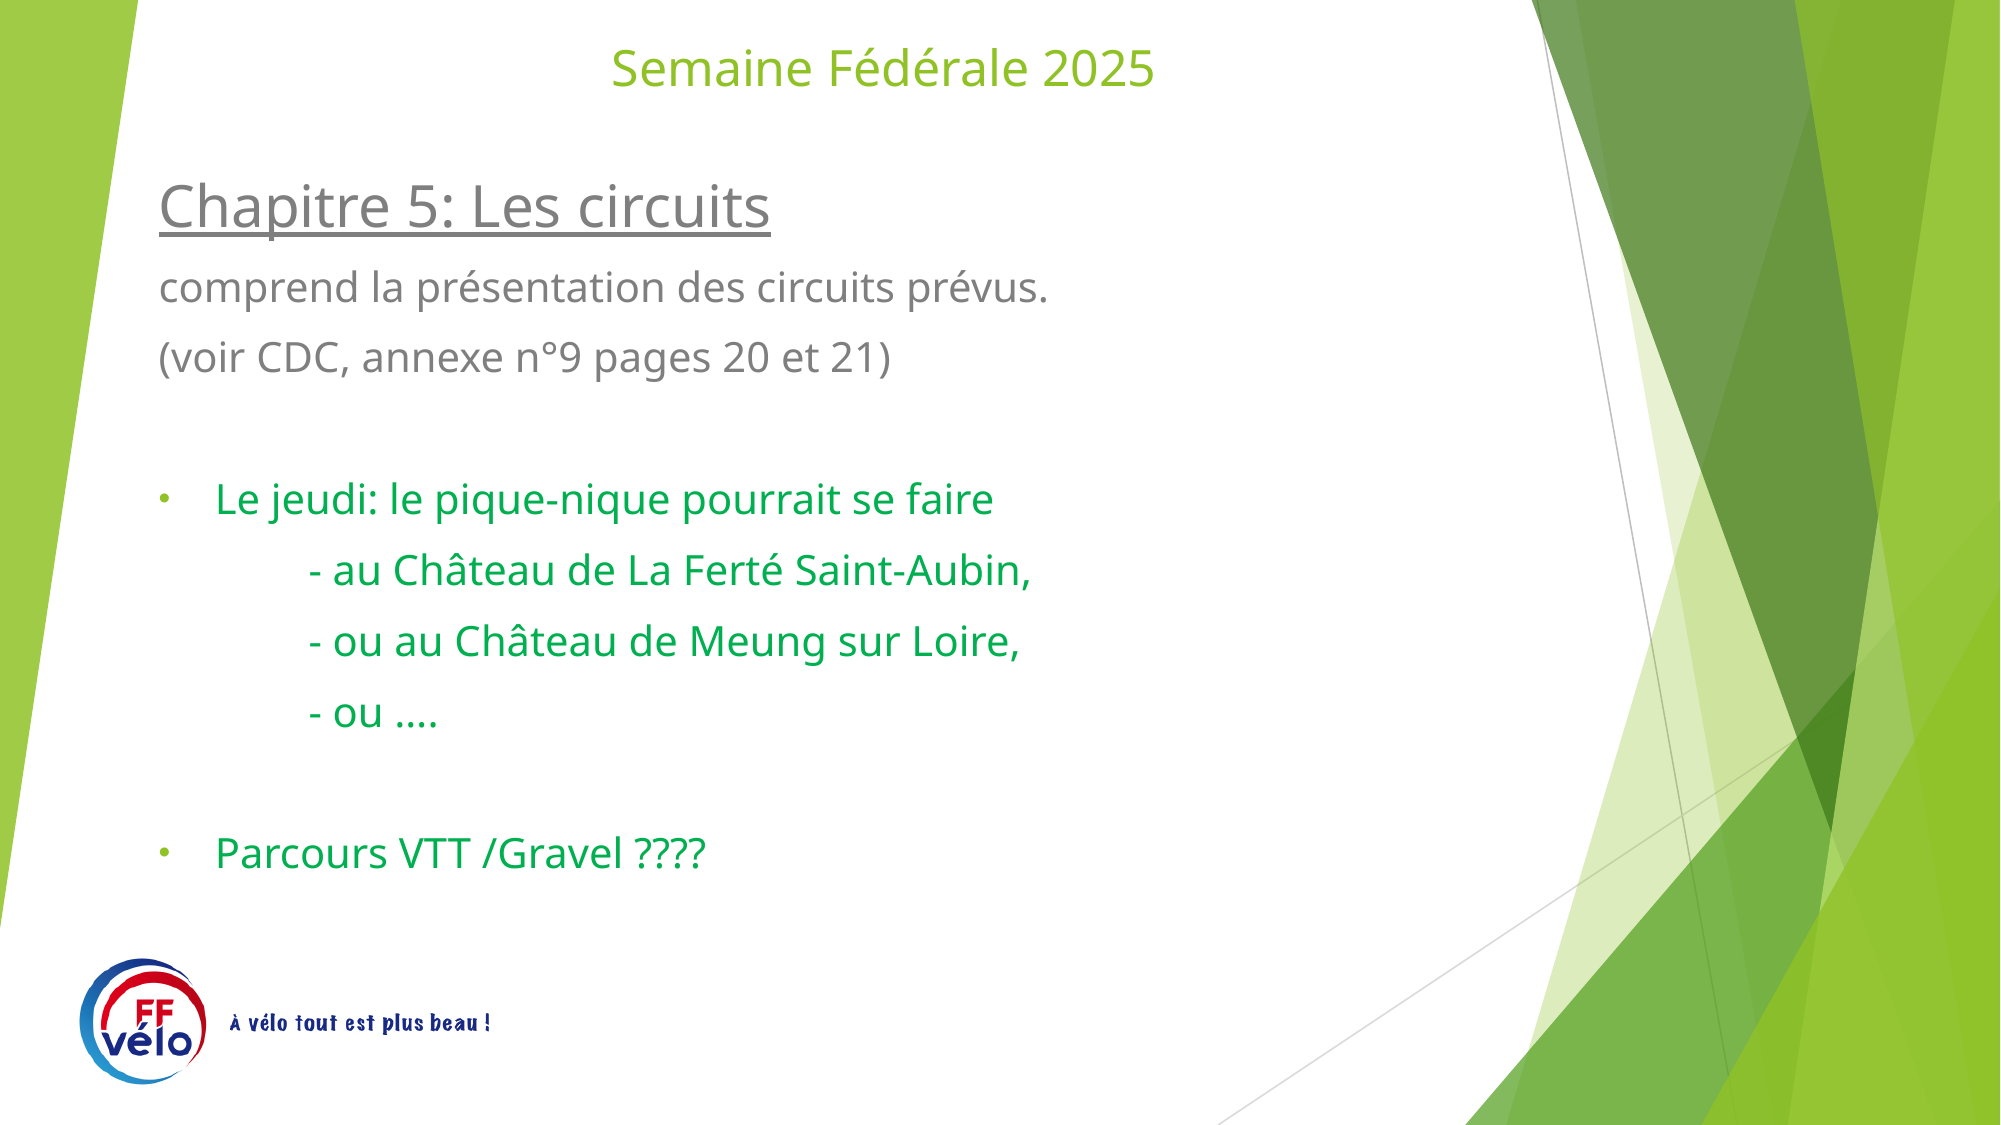

# Semaine Fédérale 2025
Chapitre 5: Les circuits
comprend la présentation des circuits prévus.
(voir CDC, annexe n°9 pages 20 et 21)
Le jeudi: le pique-nique pourrait se faire
		- au Château de La Ferté Saint-Aubin,
		- ou au Château de Meung sur Loire,
		- ou ….
Parcours VTT /Gravel ????